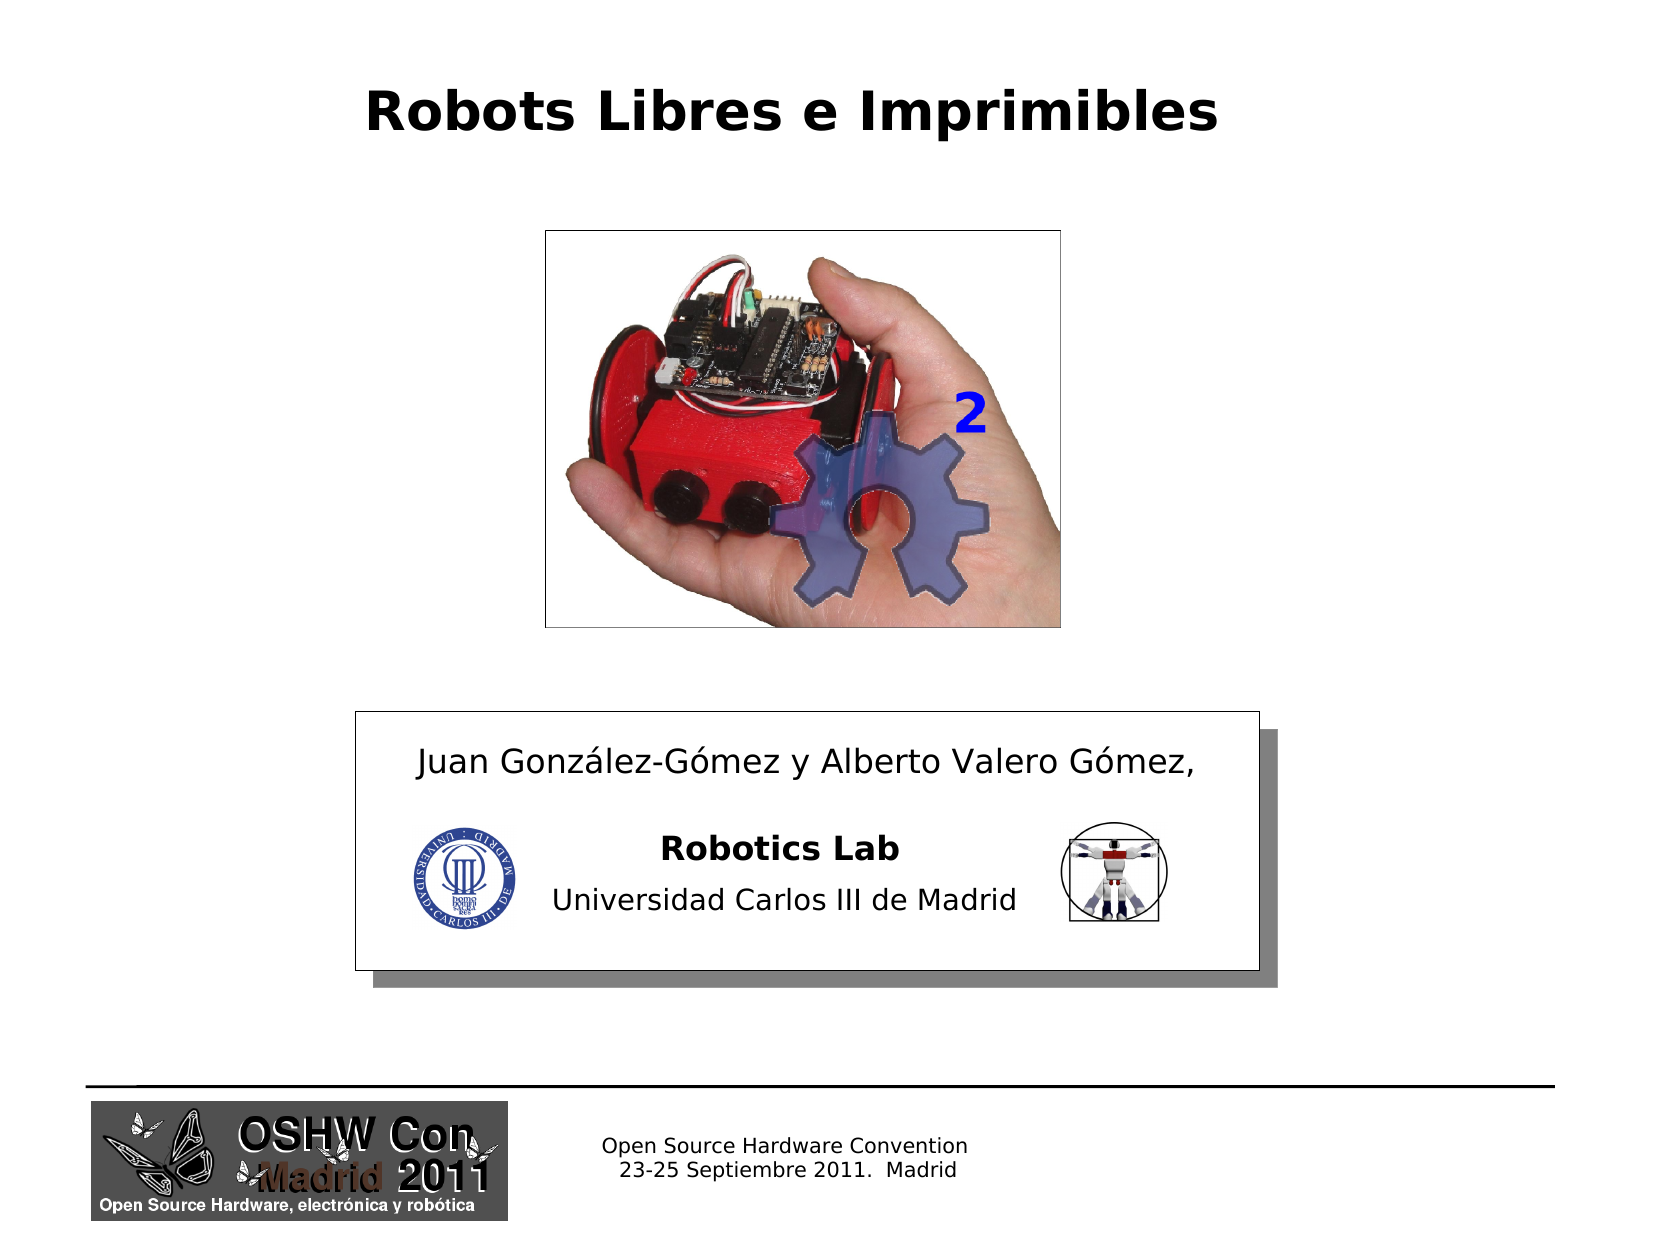

Robots Libres e Imprimibles
Juan González-Gómez y Alberto Valero Gómez,
Robotics Lab
Universidad Carlos III de Madrid
Open Source Hardware Convention
23-25 Septiembre 2011. Madrid